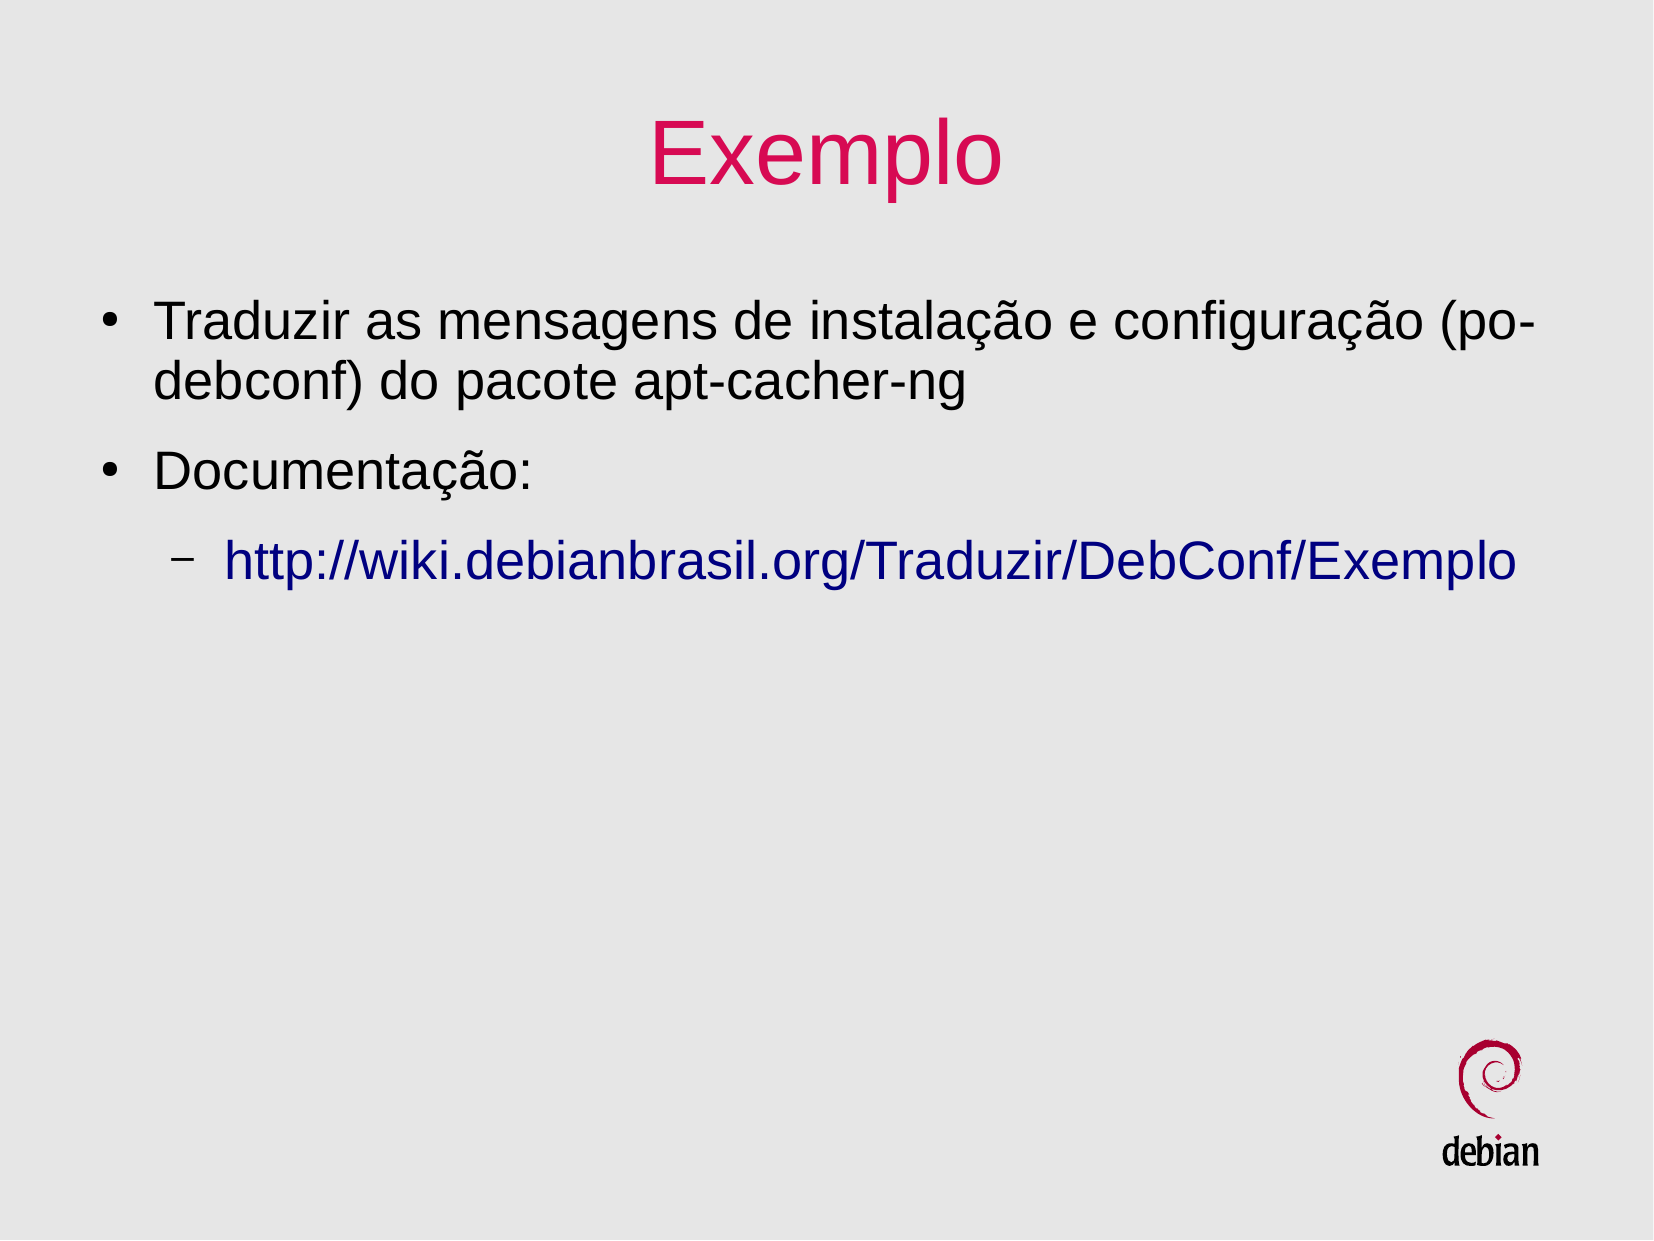

# Exemplo
Traduzir as mensagens de instalação e configuração (po-debconf) do pacote apt-cacher-ng
Documentação:
http://wiki.debianbrasil.org/Traduzir/DebConf/Exemplo